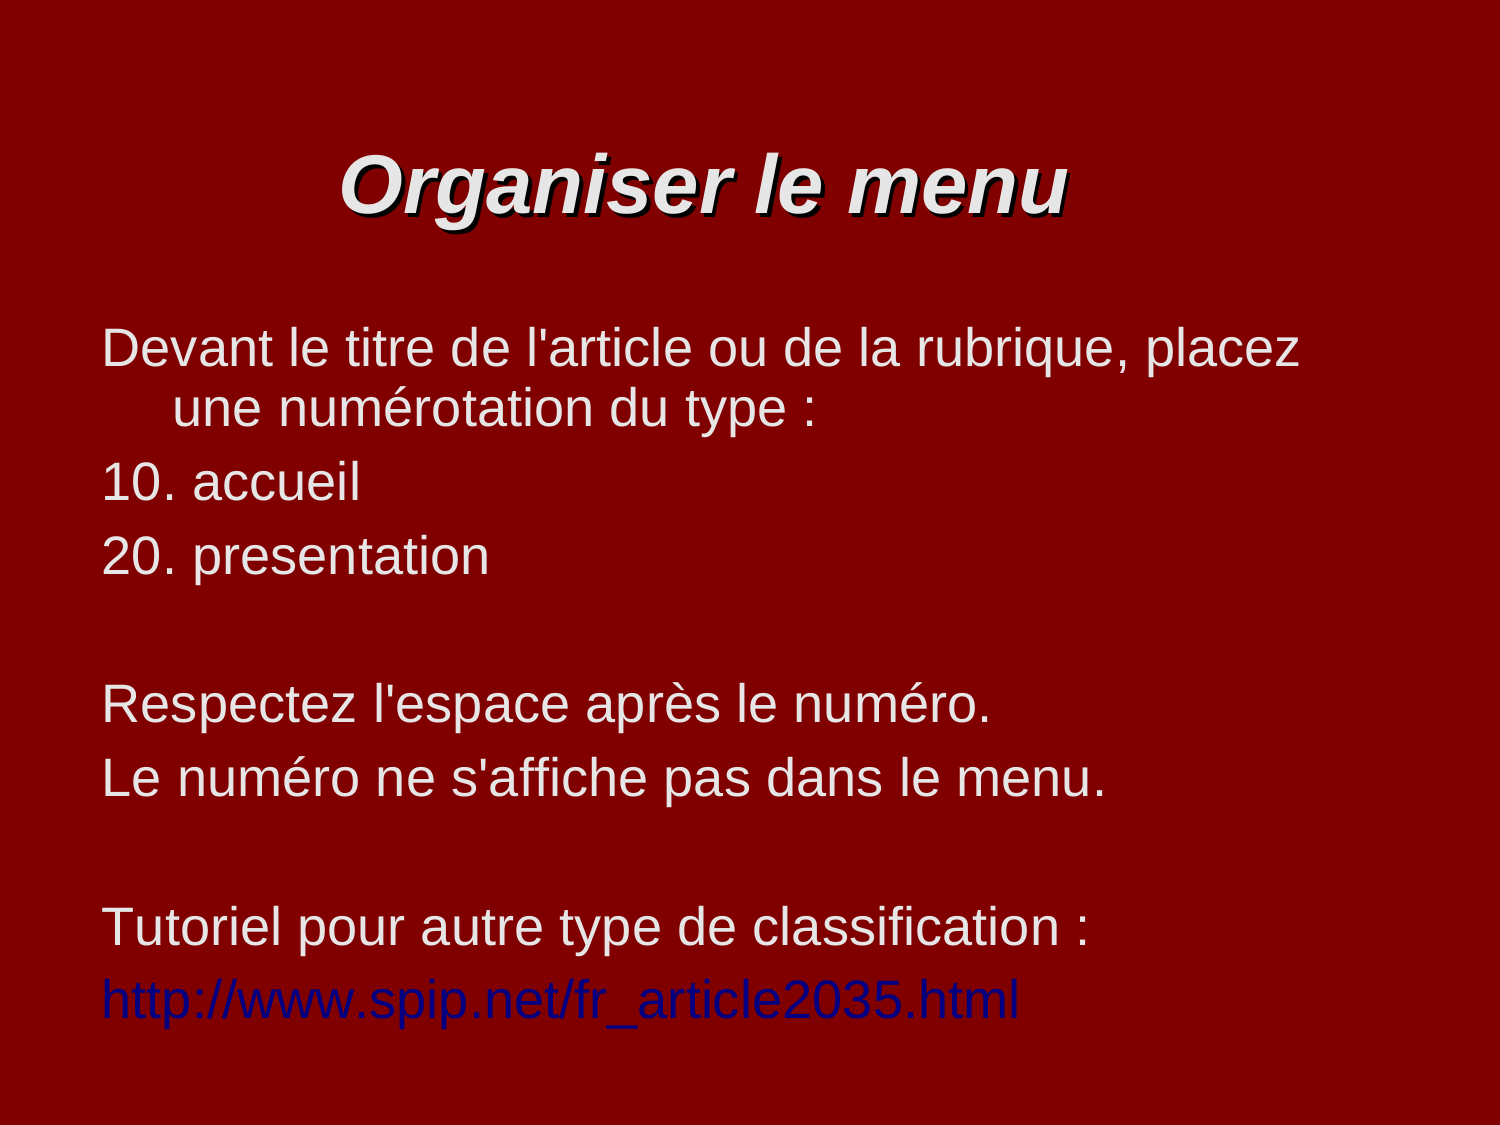

# Organiser le menu
Devant le titre de l'article ou de la rubrique, placez une numérotation du type :
10. accueil
20. presentation
Respectez l'espace après le numéro.
Le numéro ne s'affiche pas dans le menu.
Tutoriel pour autre type de classification :
http://www.spip.net/fr_article2035.html